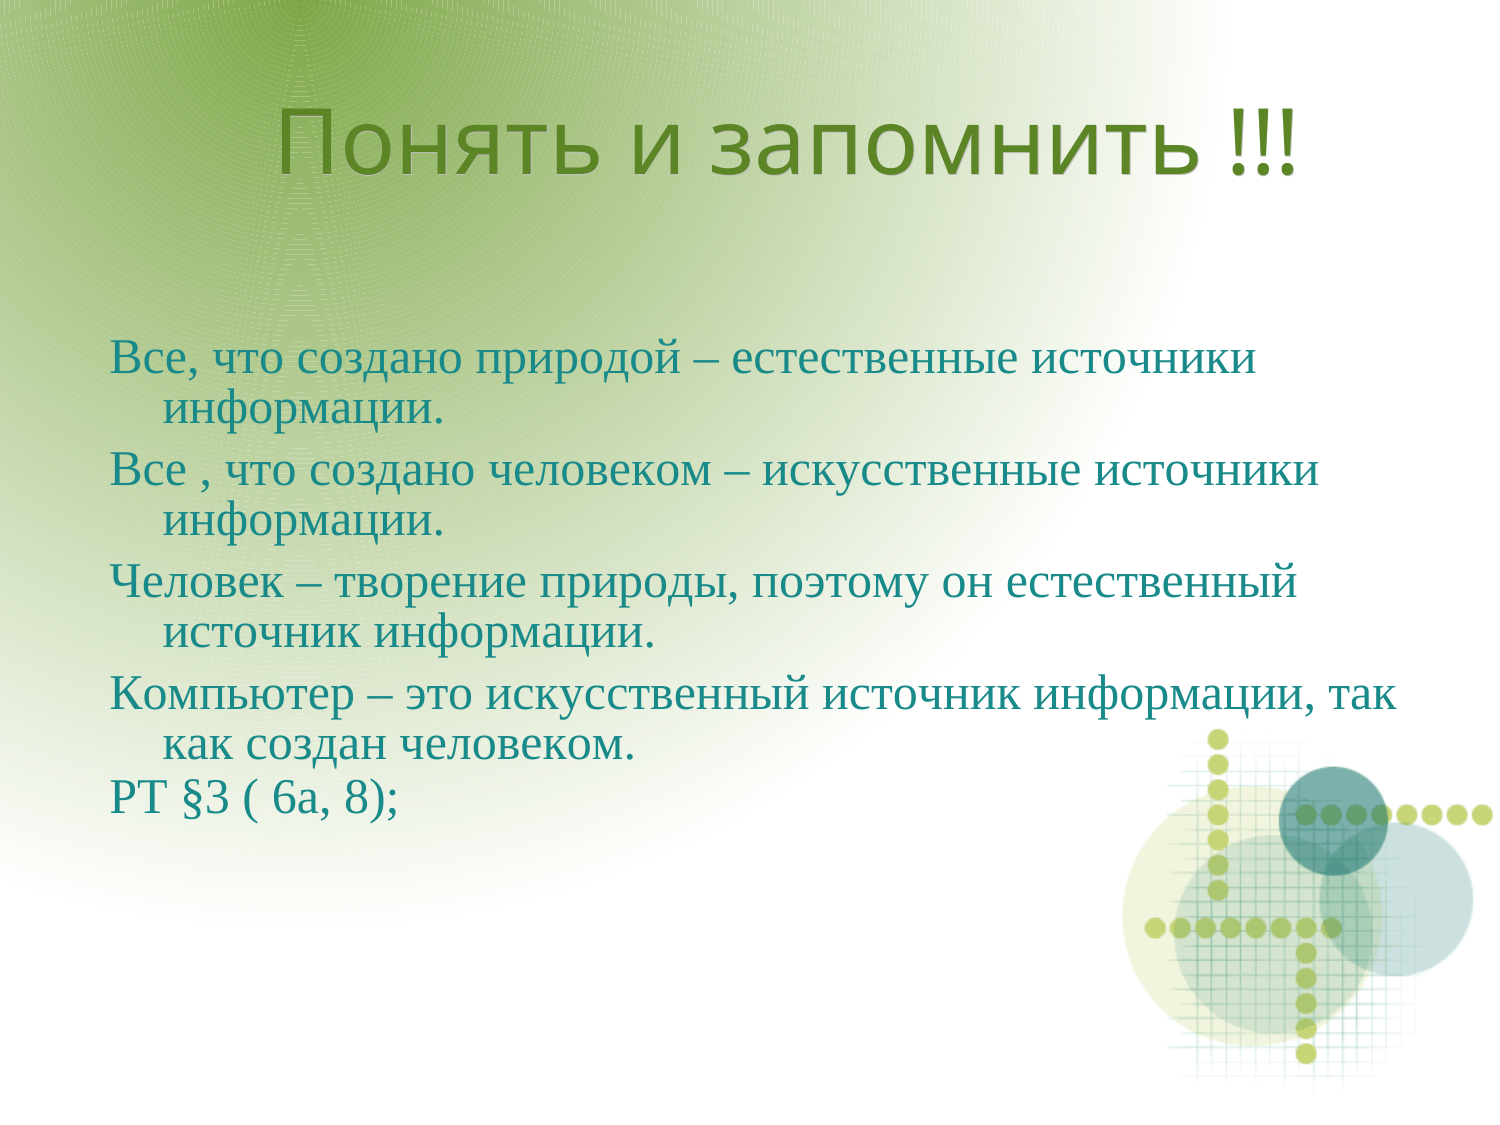

# Понять и запомнить !!!
Все, что создано природой – естественные источники информации.
Все , что создано человеком – искусственные источники информации.
Человек – творение природы, поэтому он естественный источник информации.
Компьютер – это искусственный источник информации, так как создан человеком.
РТ §3 ( 6а, 8);